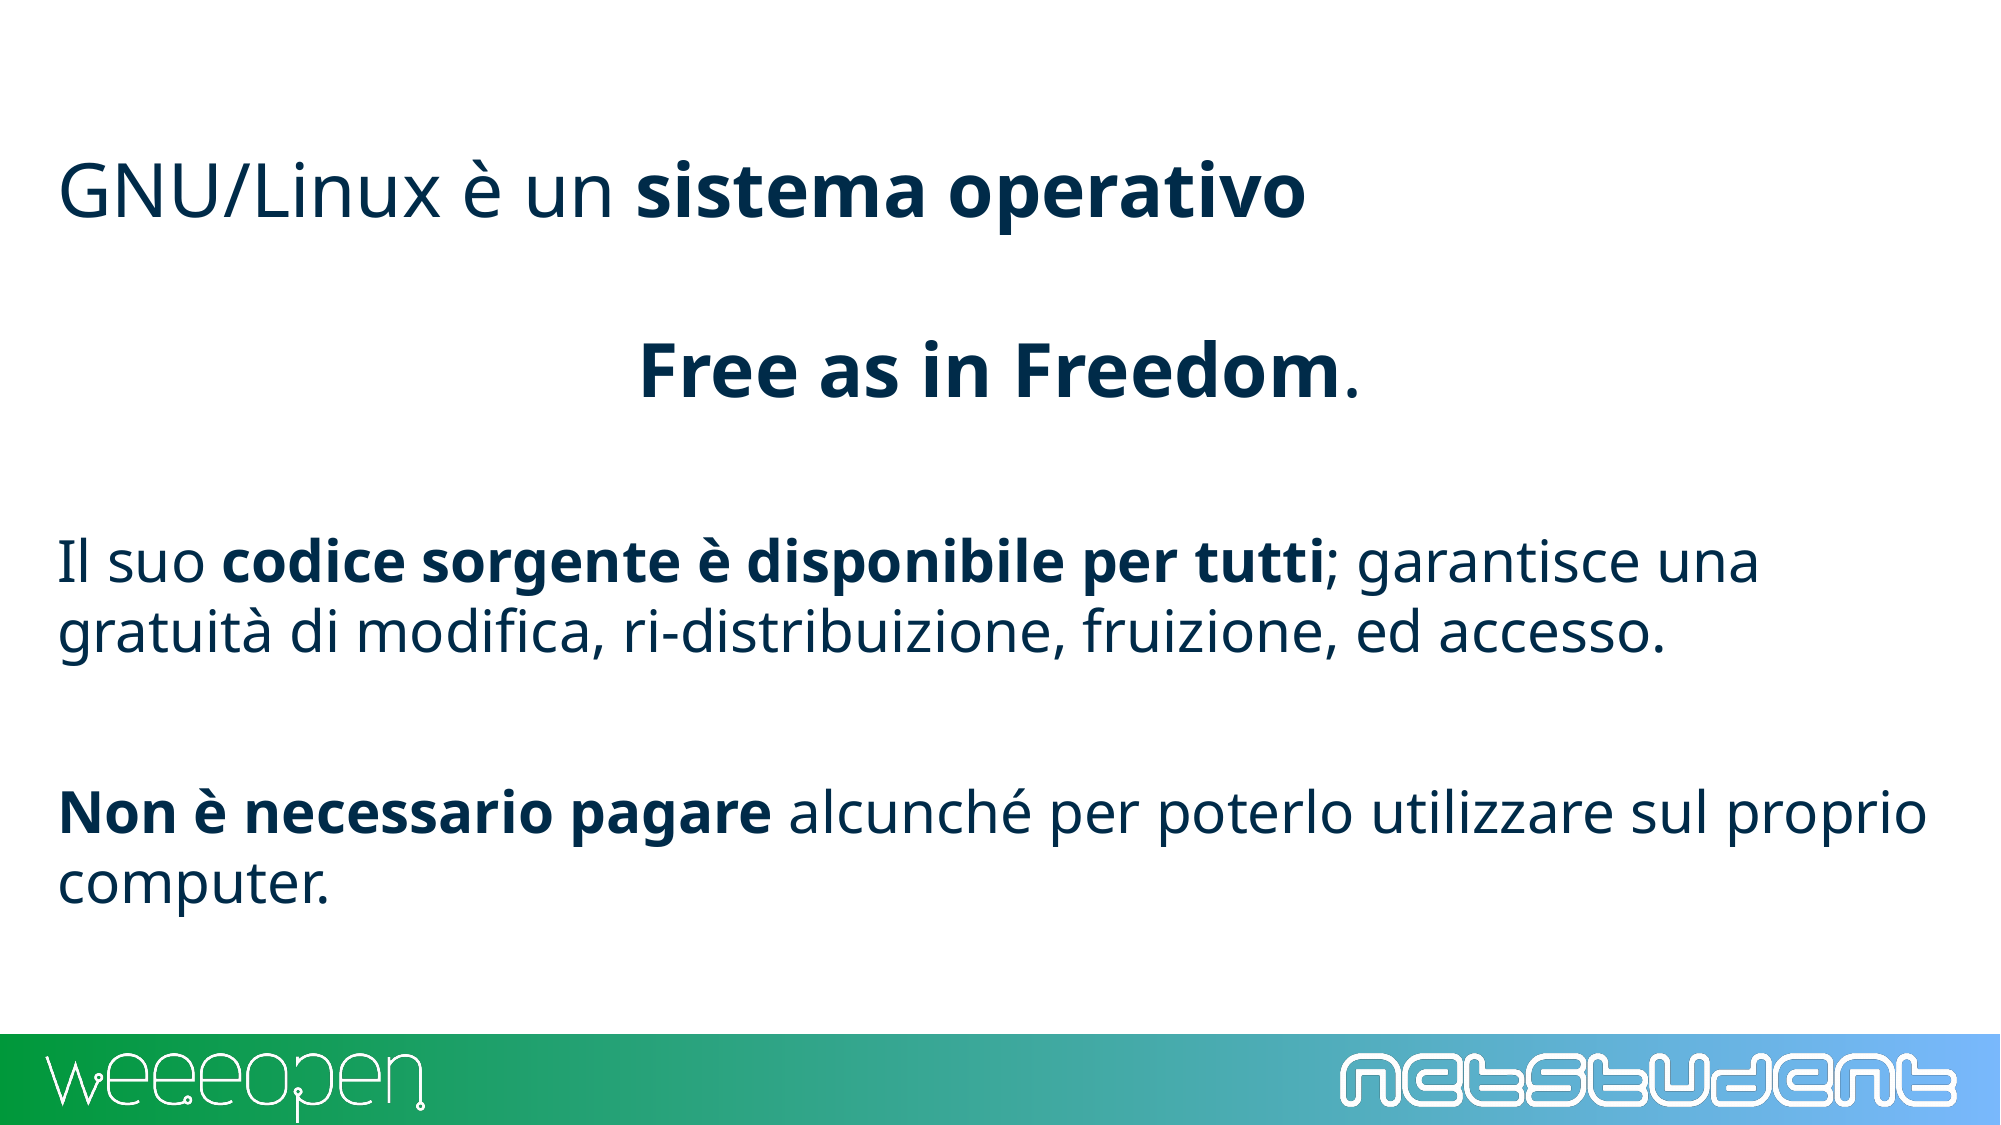

GNU/Linux è un sistema operativo
Free as in Freedom.
Il suo codice sorgente è disponibile per tutti; garantisce una gratuità di modifica, ri-distribuizione, fruizione, ed accesso.
Non è necessario pagare alcunché per poterlo utilizzare sul proprio computer.